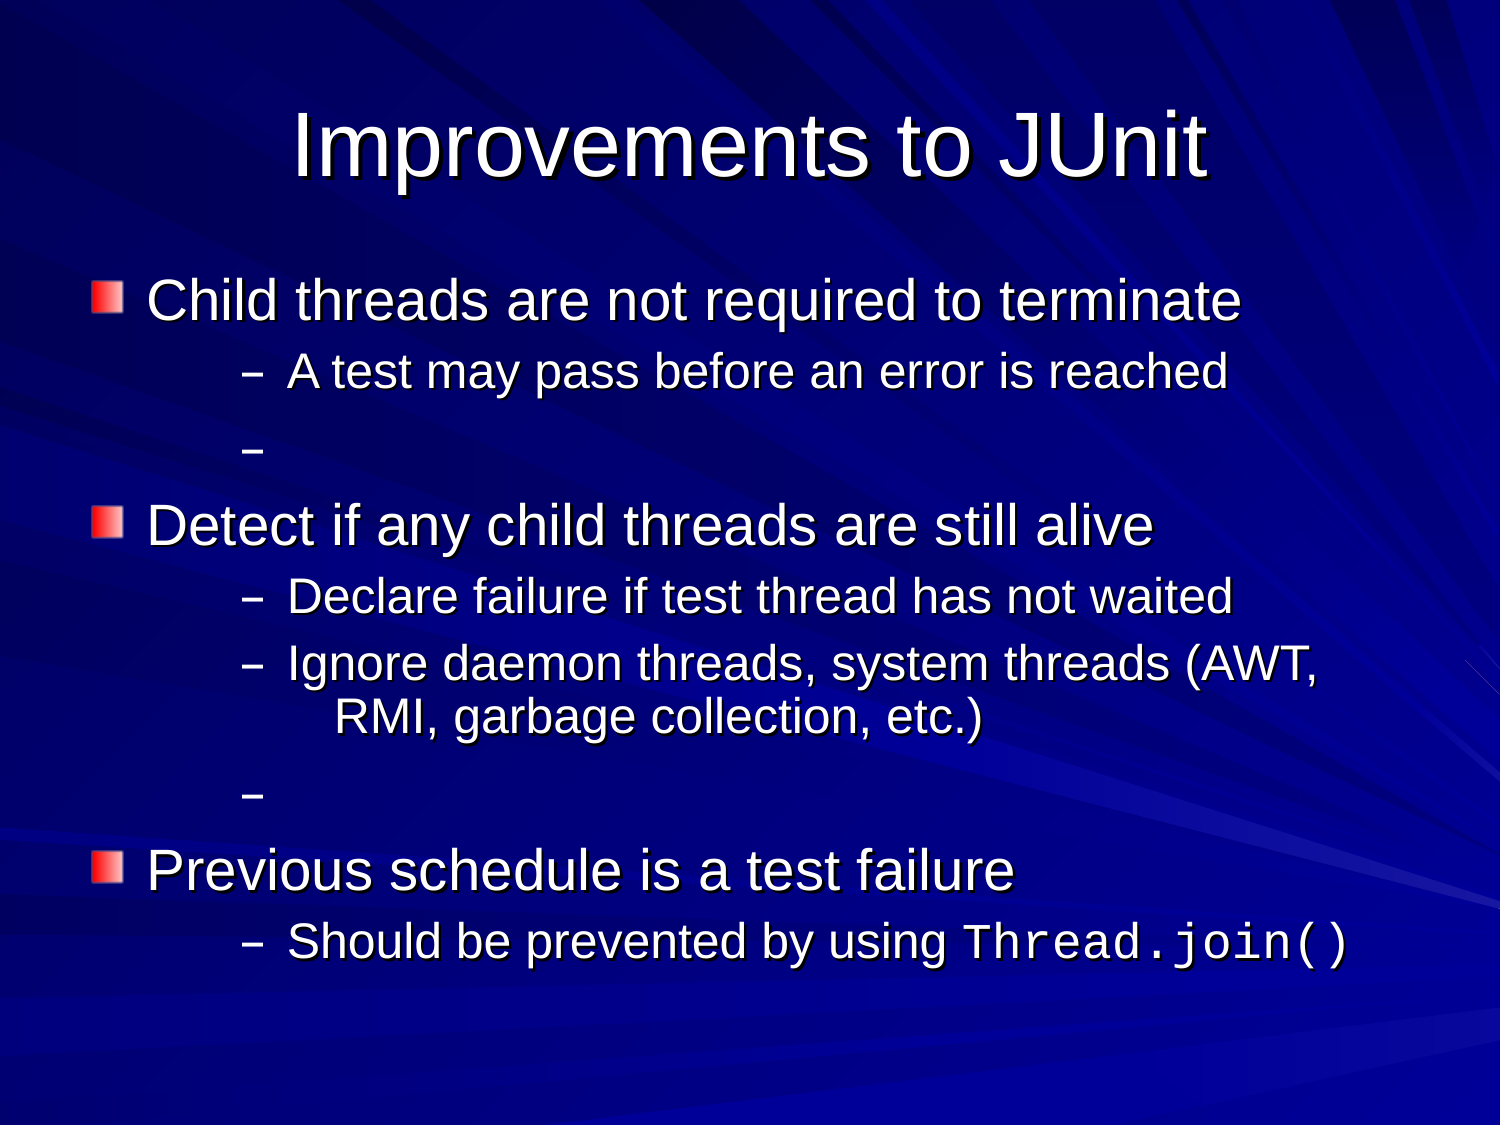

# Improvements to JUnit
Child threads are not required to terminate
A test may pass before an error is reached
Detect if any child threads are still alive
Declare failure if test thread has not waited
Ignore daemon threads, system threads (AWT, RMI, garbage collection, etc.)
Previous schedule is a test failure
Should be prevented by using Thread.join()